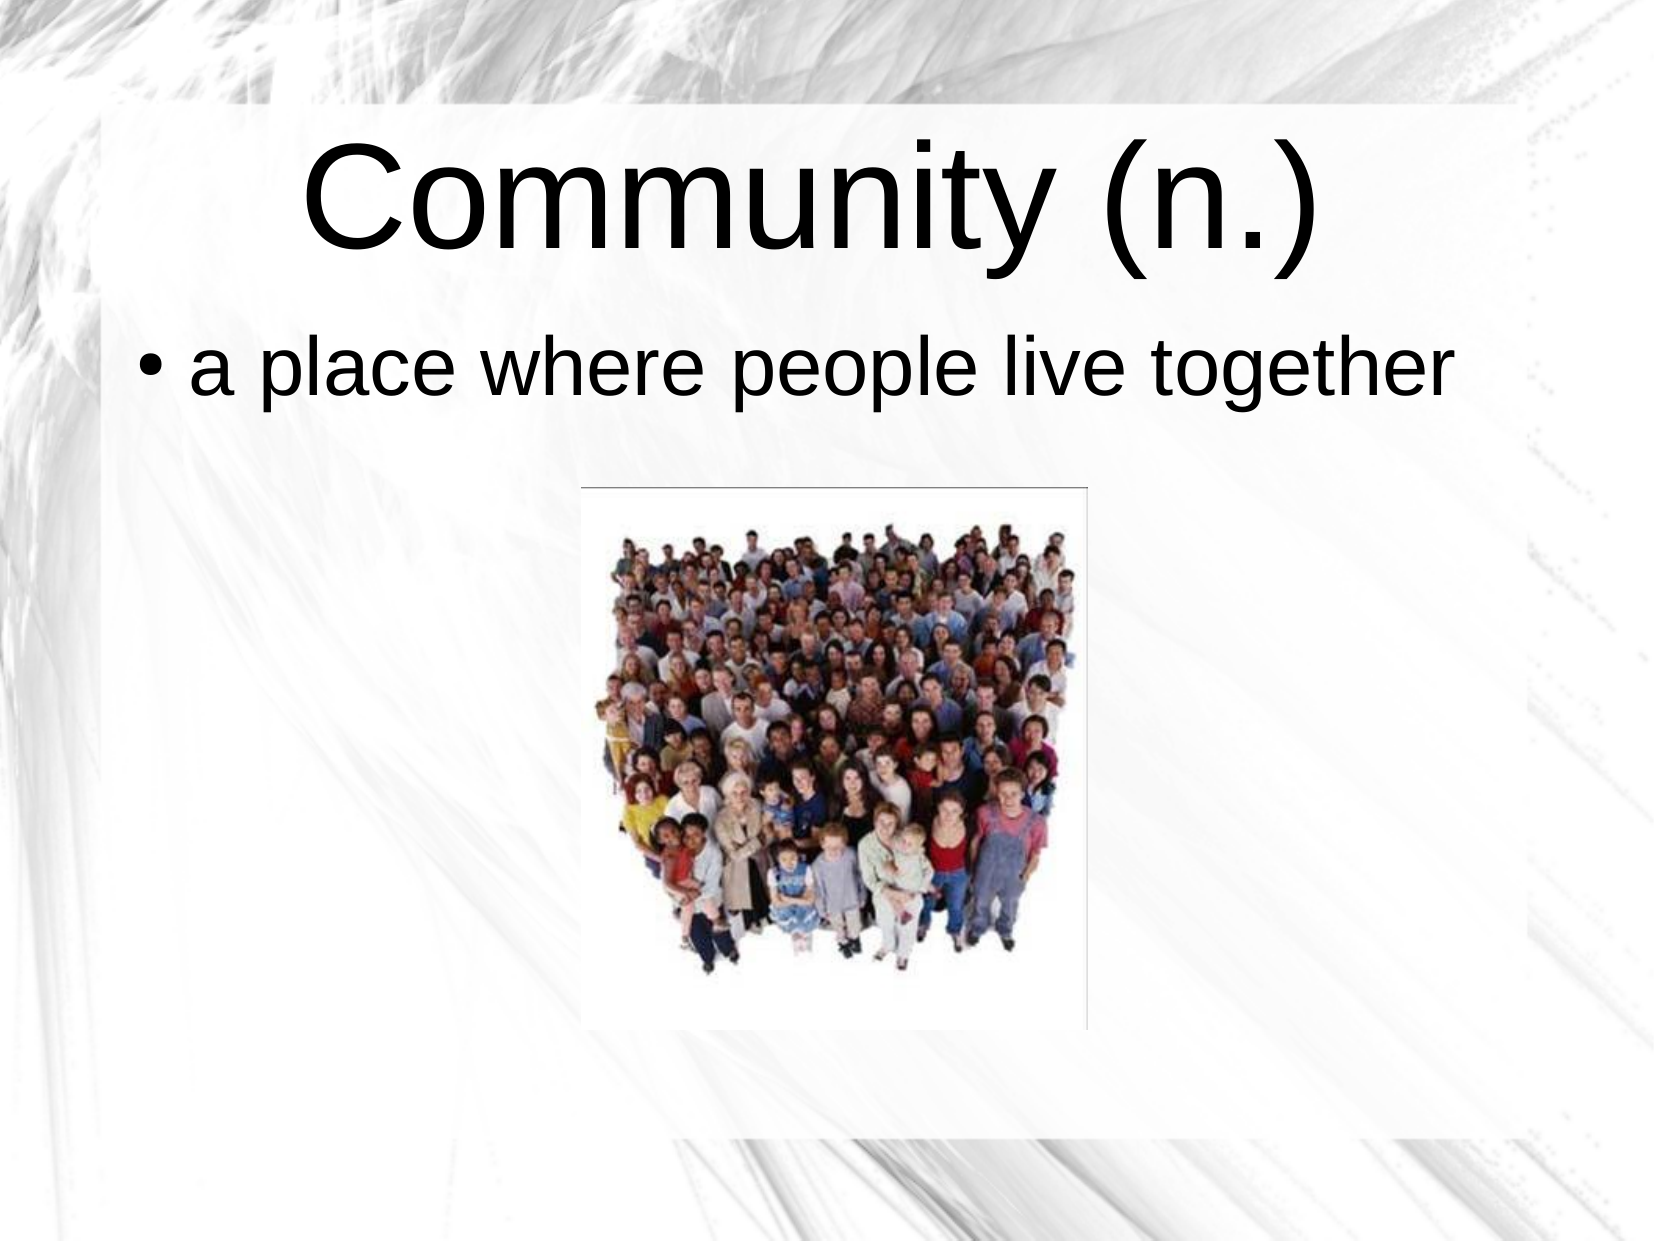

# Community (n.)
a place where people live together